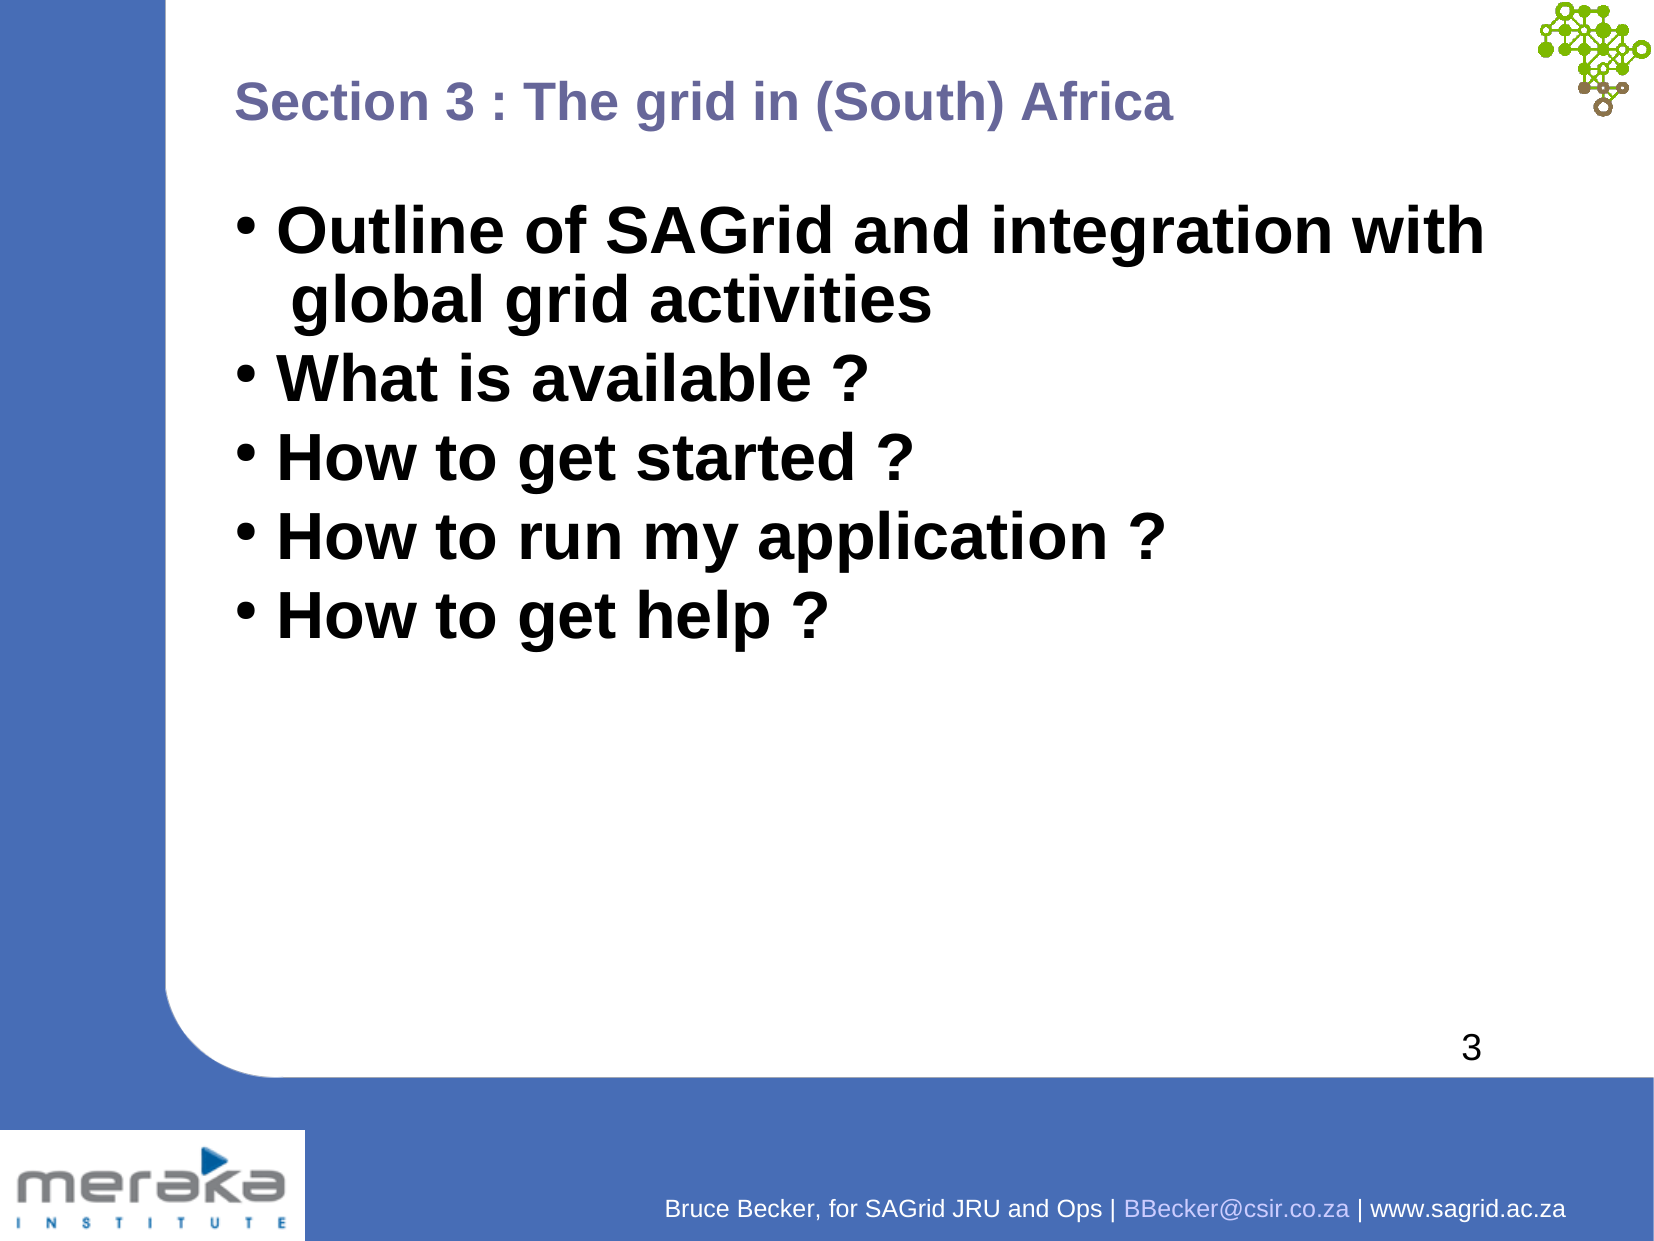

# Section 3 : The grid in (South) Africa
 Outline of SAGrid and integration with global grid activities
 What is available ?
 How to get started ?
 How to run my application ?
 How to get help ?
3